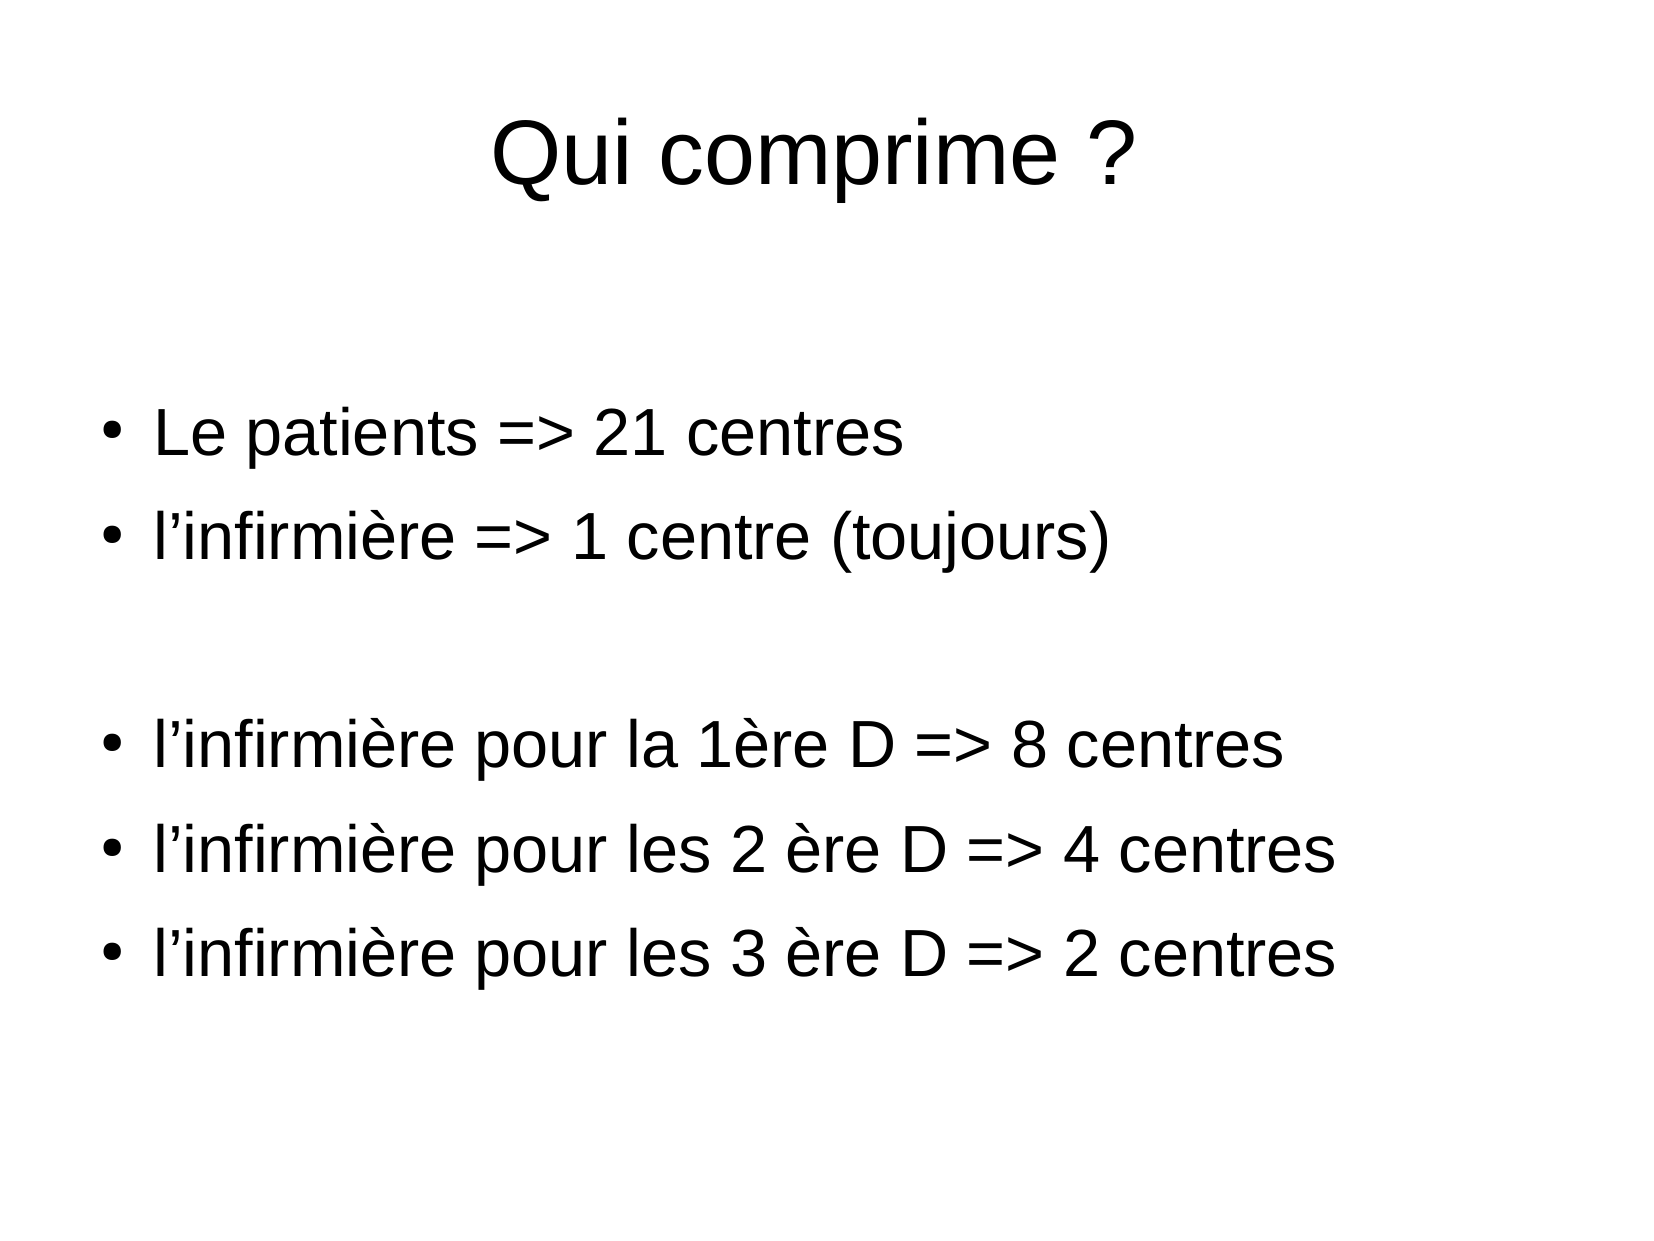

# Qui comprime ?
Le patients => 21 centres
l’infirmière => 1 centre (toujours)
l’infirmière pour la 1ère D => 8 centres
l’infirmière pour les 2 ère D => 4 centres
l’infirmière pour les 3 ère D => 2 centres